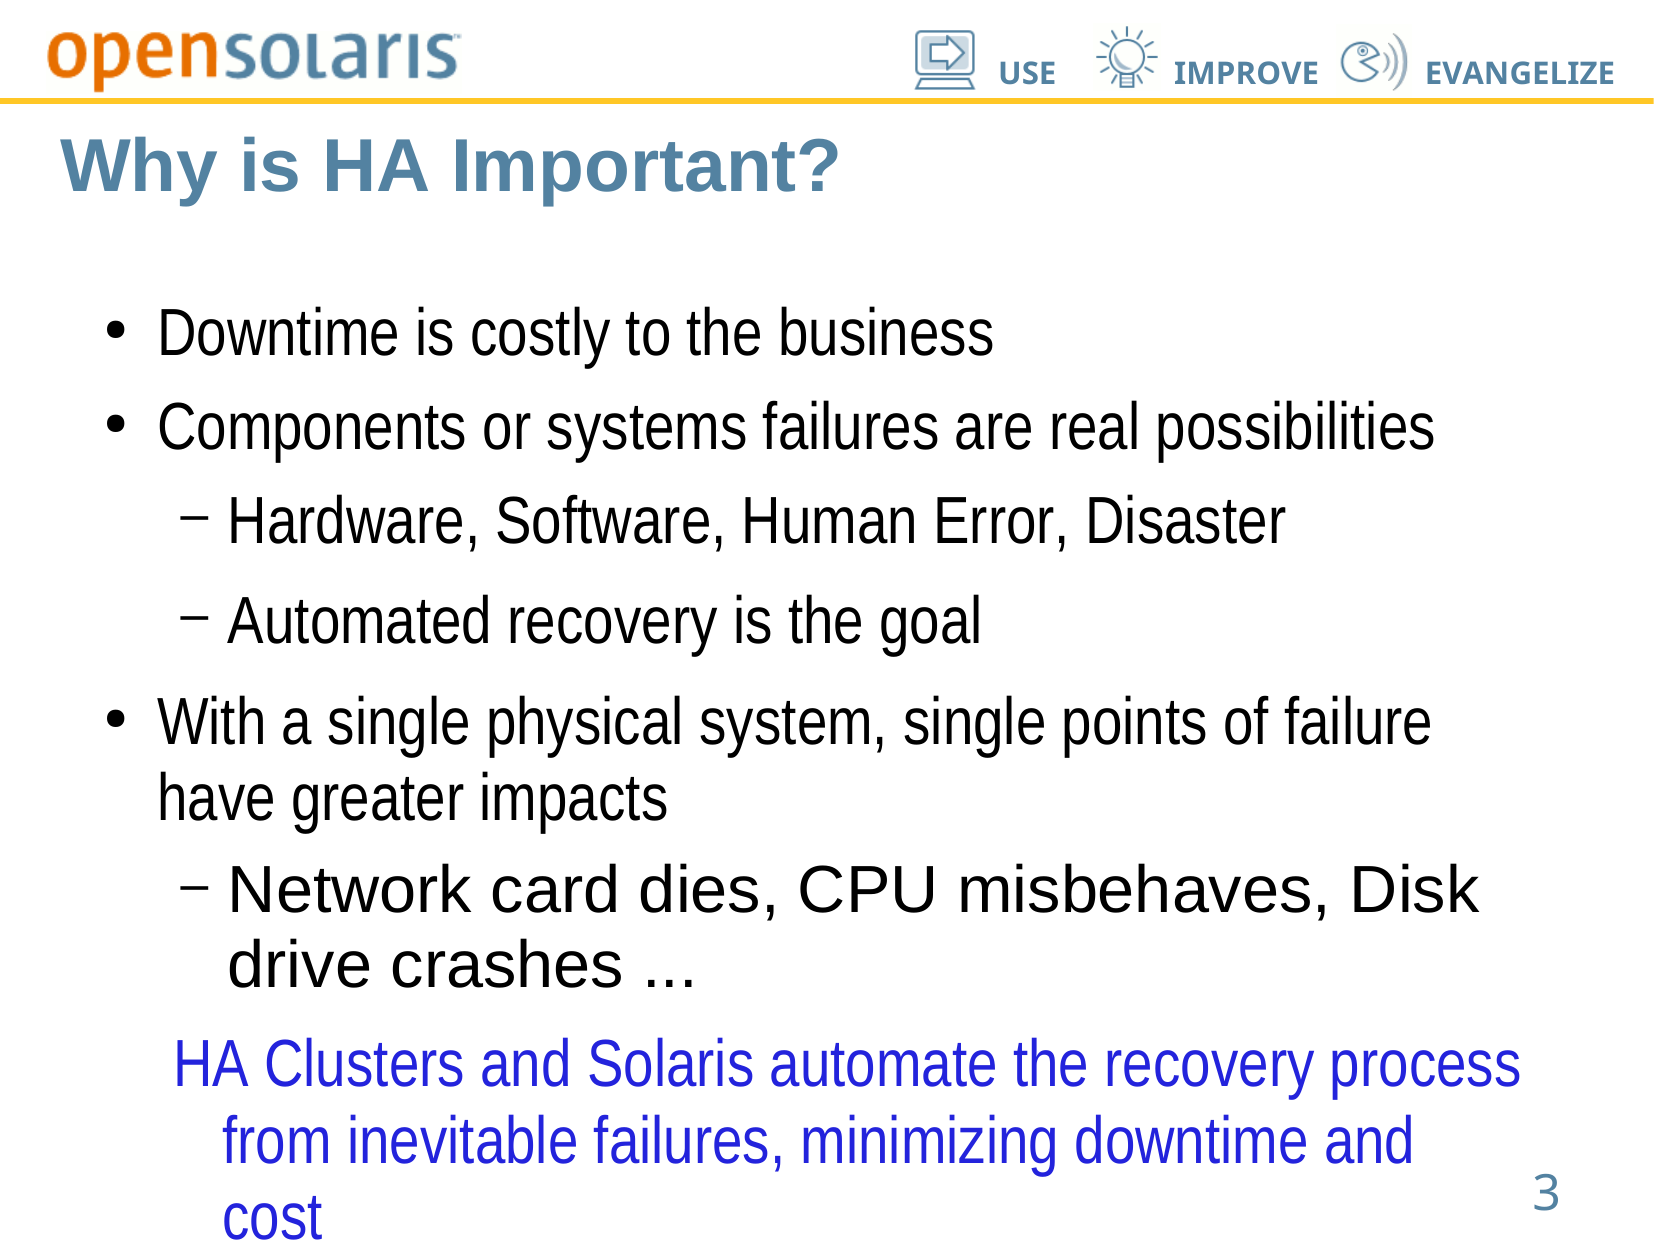

# Why is HA Important?
Downtime is costly to the business
Components or systems failures are real possibilities
Hardware, Software, Human Error, Disaster
Automated recovery is the goal
With a single physical system, single points of failure have greater impacts
Network card dies, CPU misbehaves, Disk drive crashes ...
HA Clusters and Solaris automate the recovery process from inevitable failures, minimizing downtime and cost